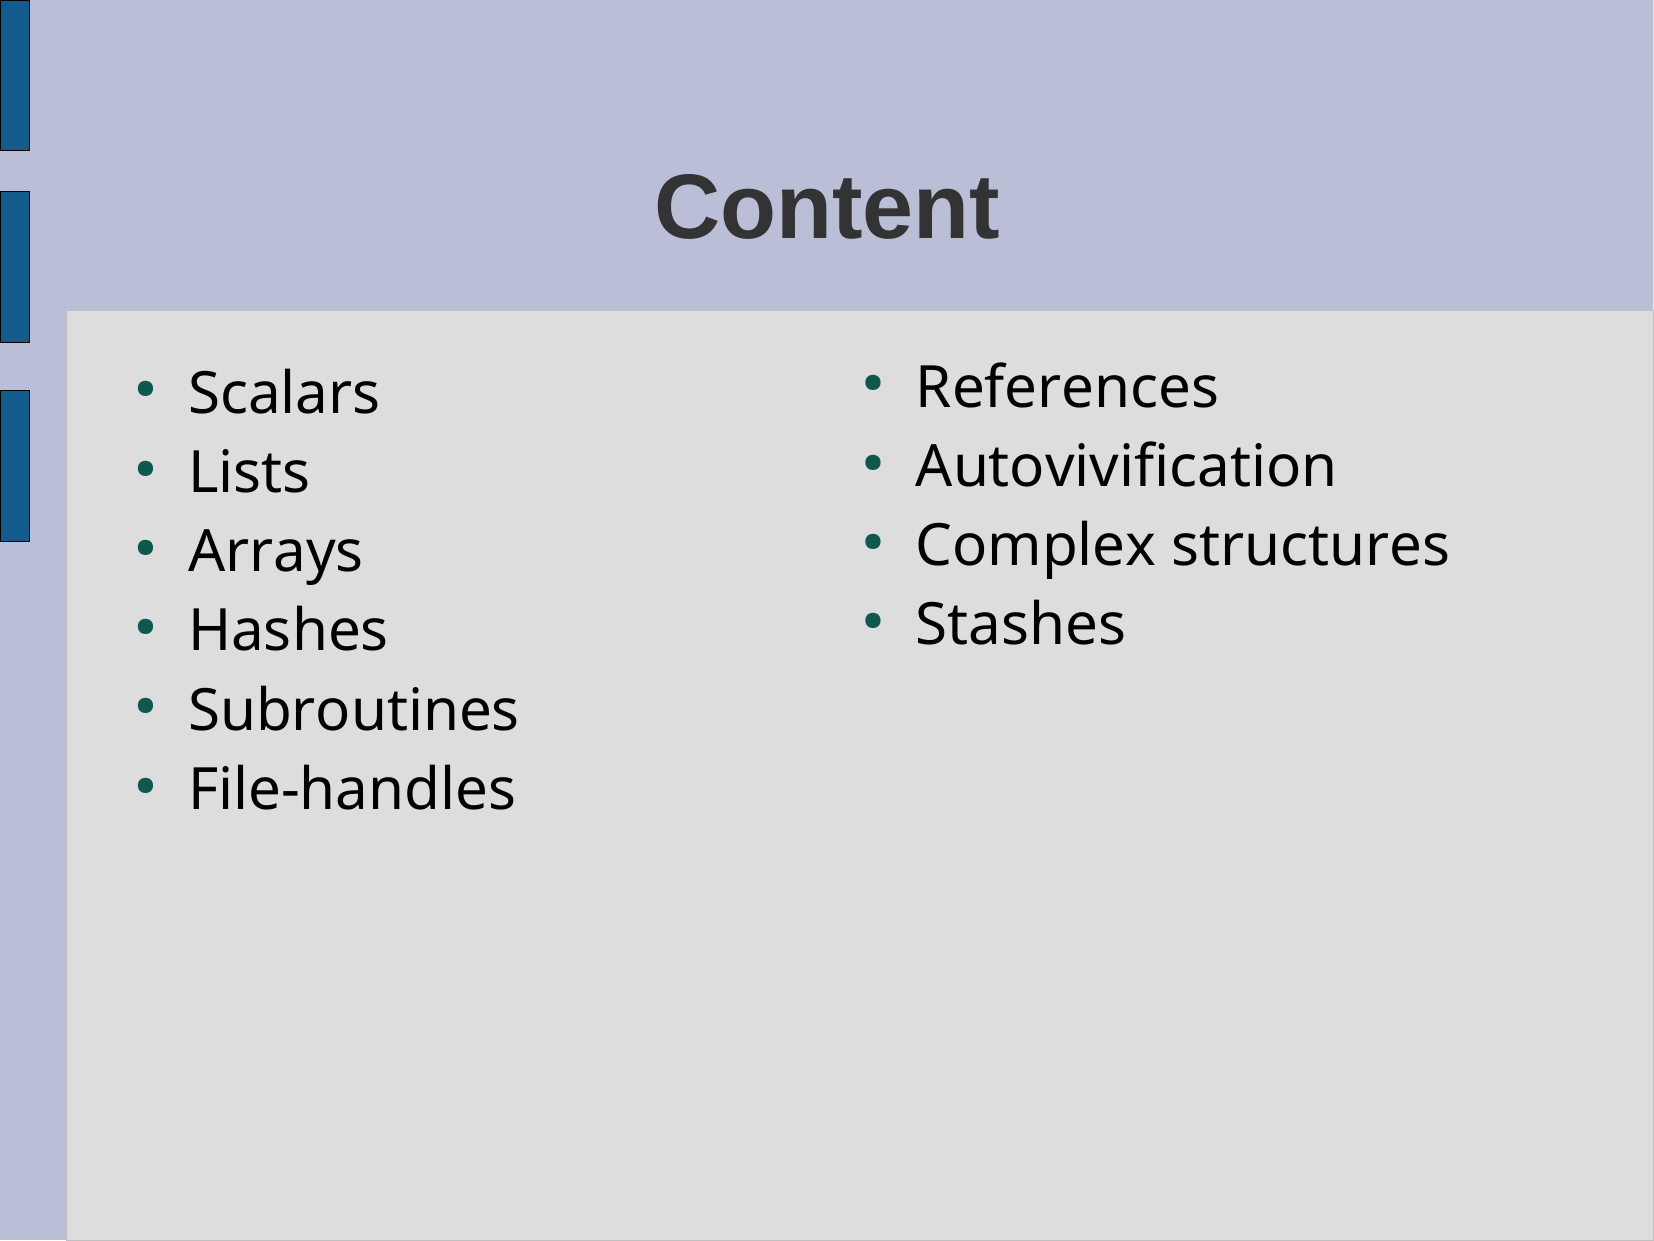

# Content
References
Autovivification
Complex structures
Stashes
Scalars
Lists
Arrays
Hashes
Subroutines
File-handles